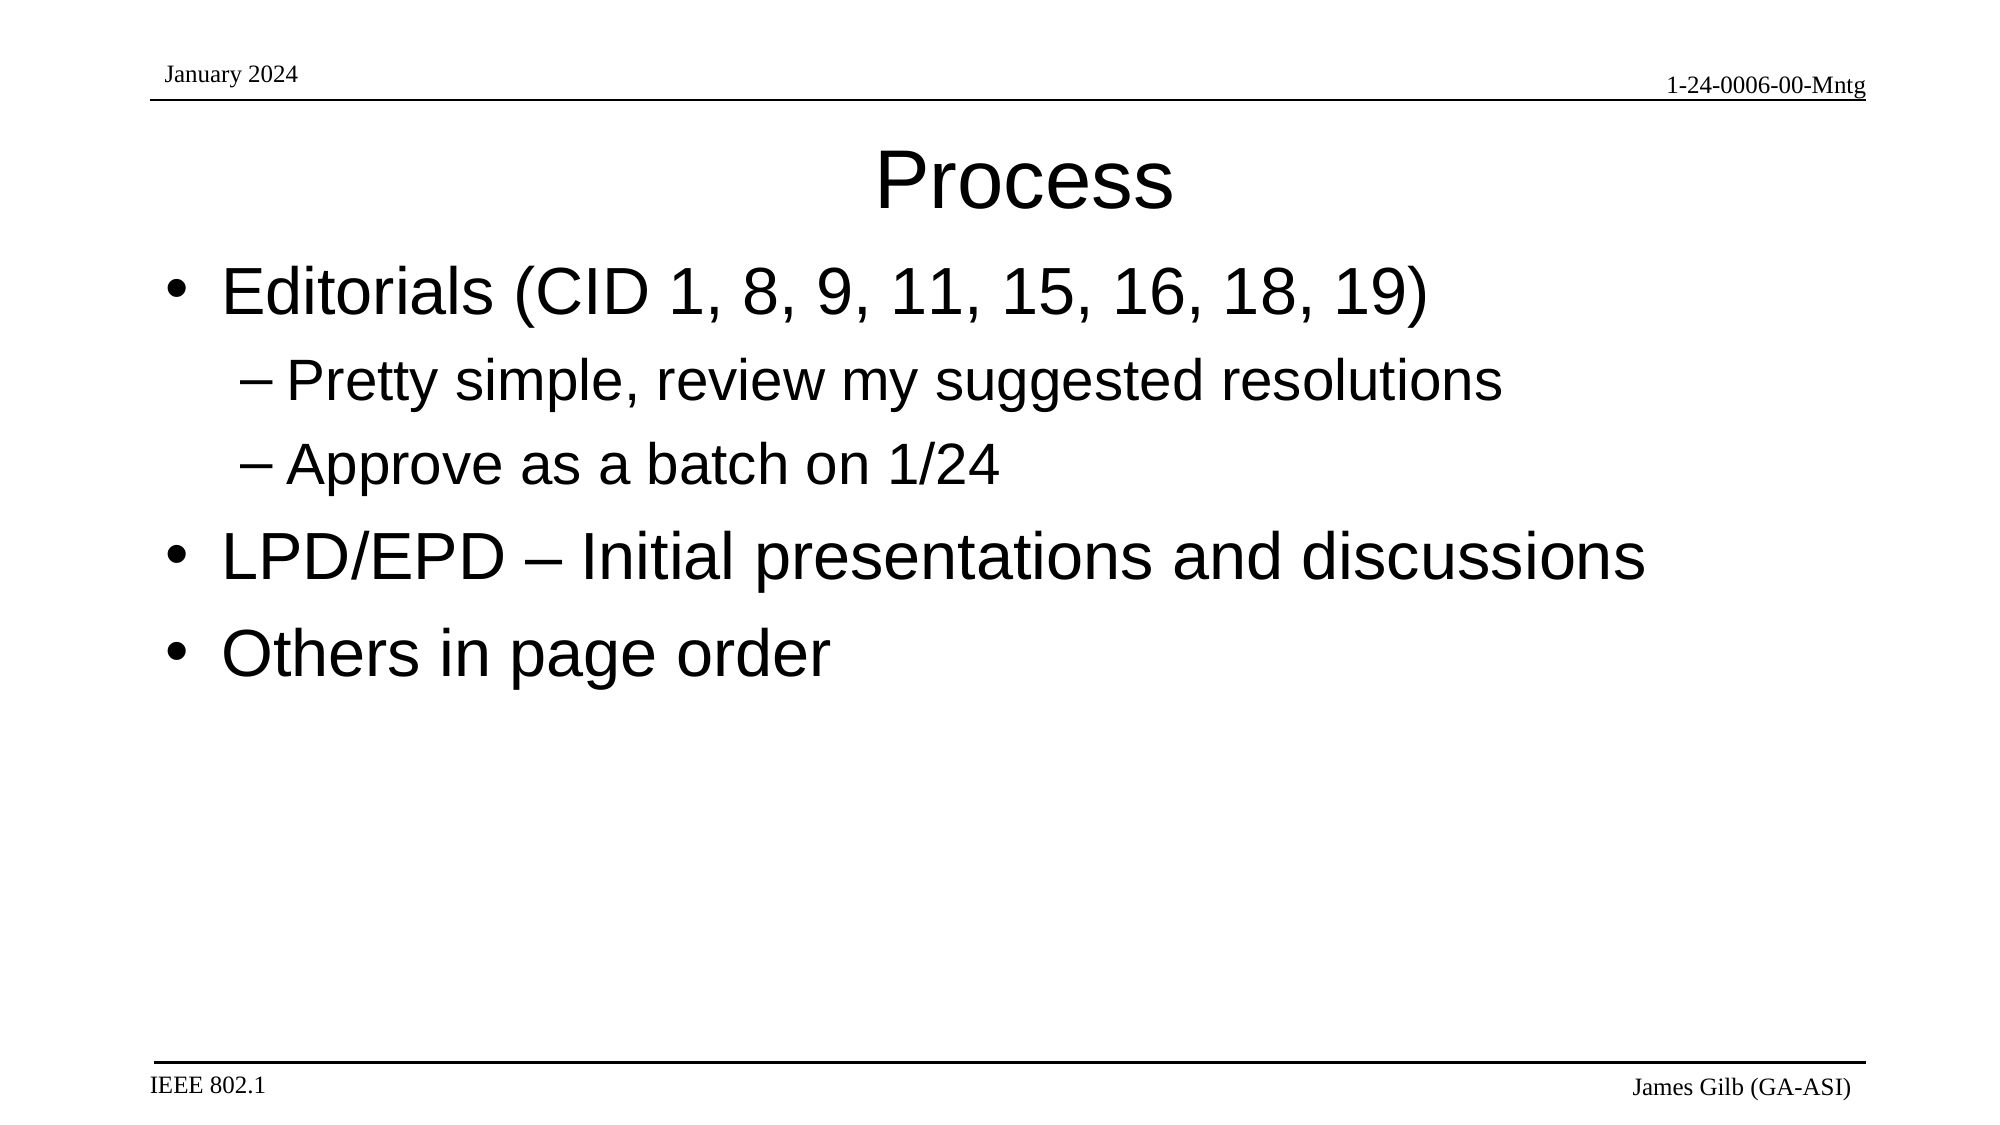

# Process
Editorials (CID 1, 8, 9, 11, 15, 16, 18, 19)
Pretty simple, review my suggested resolutions
Approve as a batch on 1/24
LPD/EPD – Initial presentations and discussions
Others in page order